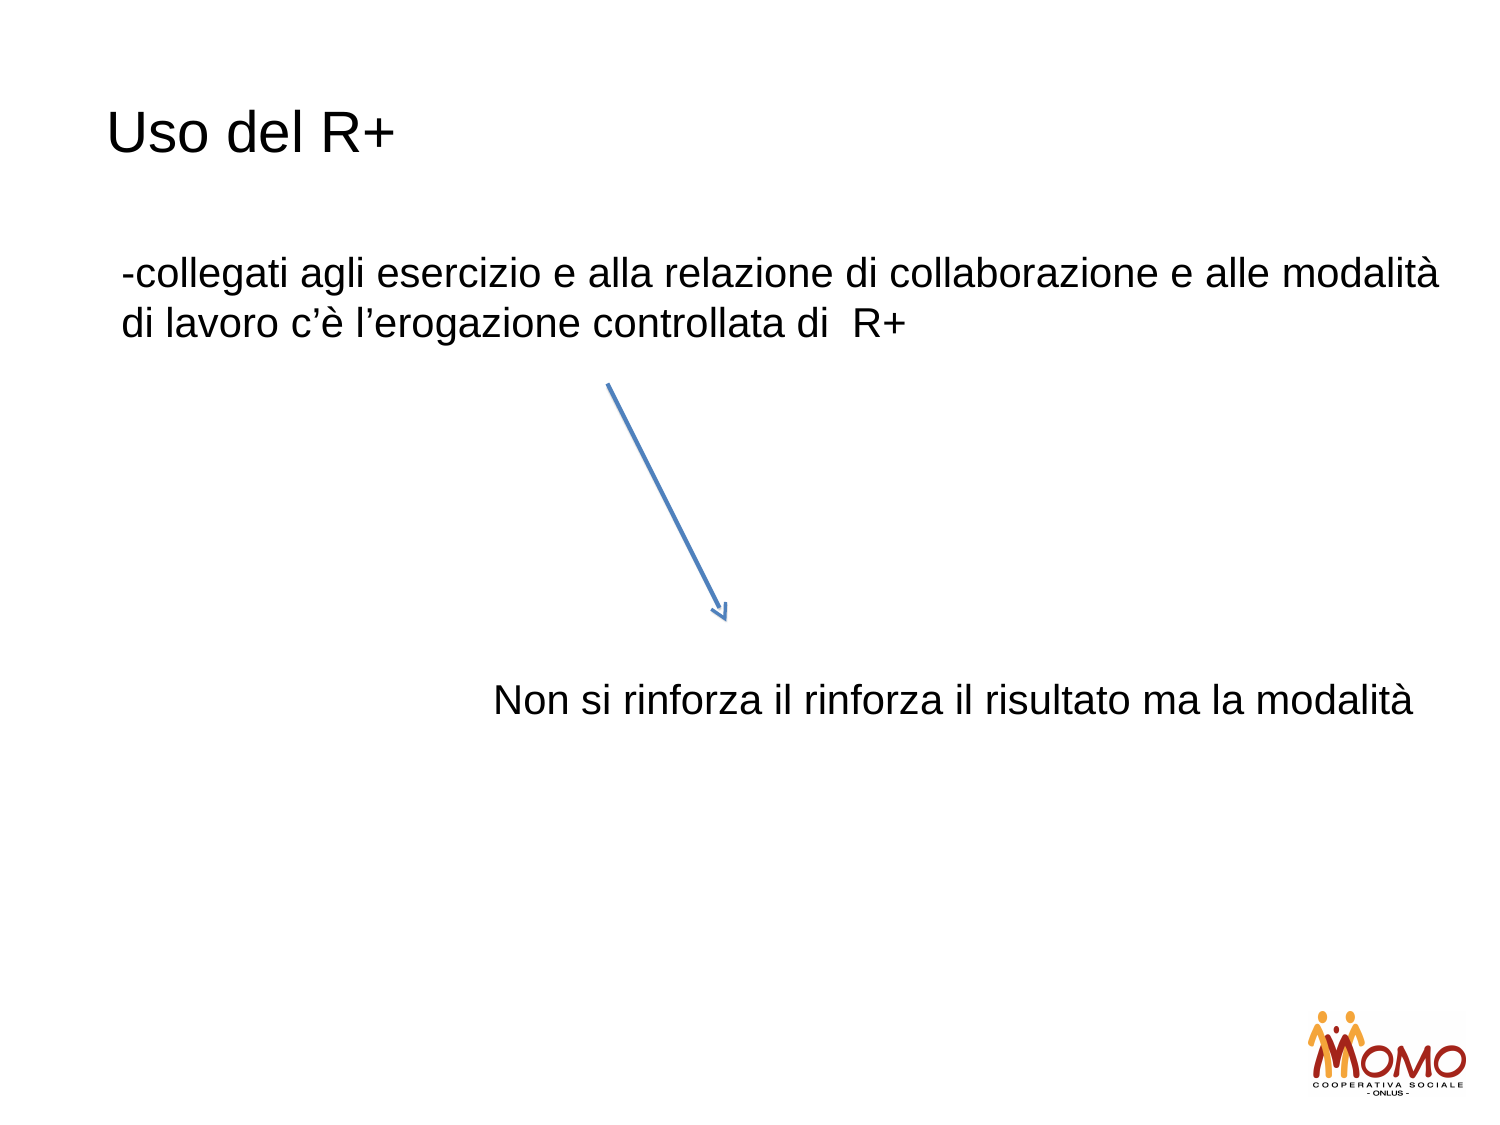

Uso del R+
-collegati agli esercizio e alla relazione di collaborazione e alle modalità
di lavoro c’è l’erogazione controllata di R+
Non si rinforza il rinforza il risultato ma la modalità